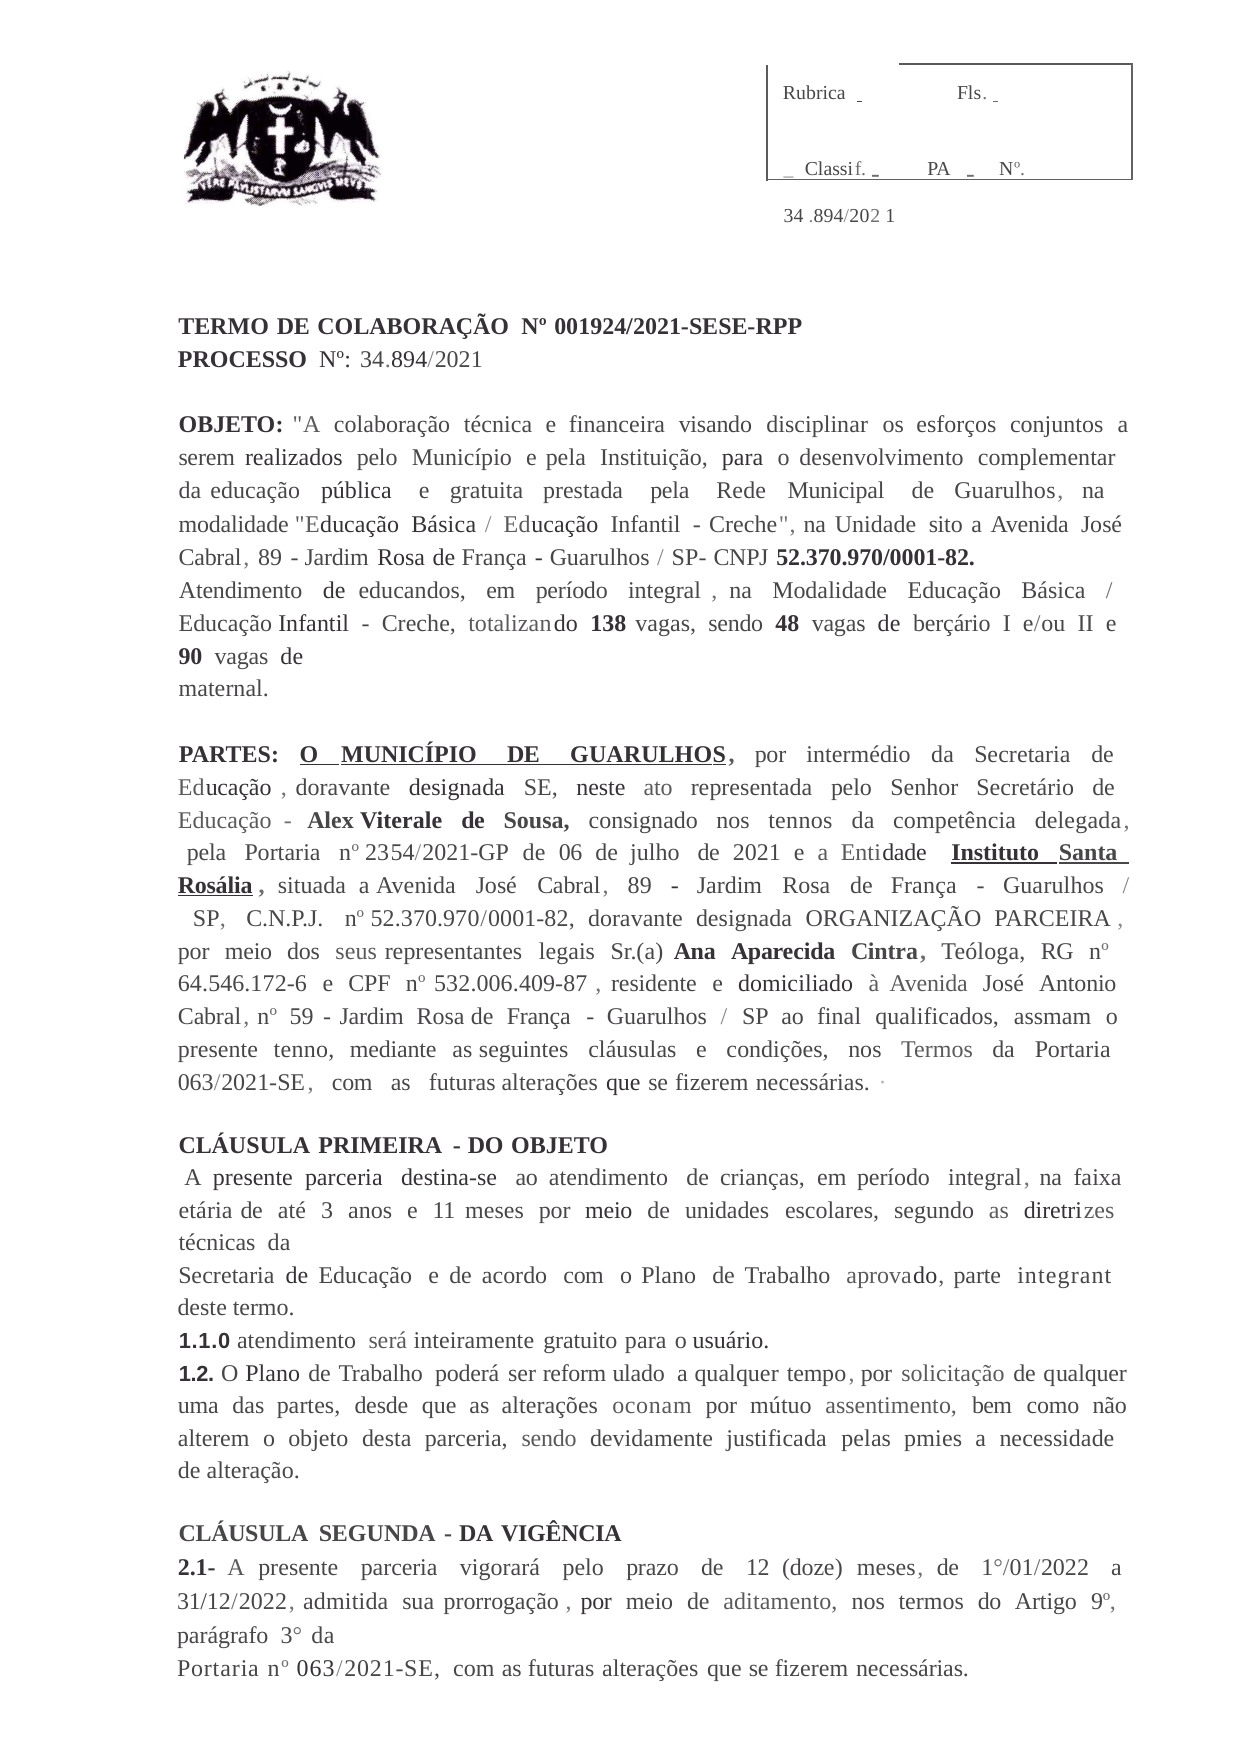

Rubrica 	 Fls. 	_ Classif. - PA - Nº. 34 .894/202 1
TERMO DE COLABORAÇÃO Nº 001924/2021-SESE-RPP PROCESSO Nº: 34.894/2021
OBJETO: "A colaboração técnica e financeira visando disciplinar os esforços conjuntos a serem realizados pelo Município e pela Instituição, para o desenvolvimento complementar da educação pública e gratuita prestada pela Rede Municipal de Guarulhos, na modalidade "Educação Básica / Educação Infantil - Creche", na Unidade sito a Avenida José Cabral, 89 - Jardim Rosa de França - Guarulhos / SP- CNPJ 52.370.970/0001-82.
Atendimento de educandos, em período integral , na Modalidade Educação Básica / Educação Infantil - Creche, totalizando 138 vagas, sendo 48 vagas de berçário I e/ou II e 90 vagas de
maternal.
PARTES: O MUNICÍPIO DE GUARULHOS, por intermédio da Secretaria de Educação , doravante designada SE, neste ato representada pelo Senhor Secretário de Educação - Alex Viterale de Sousa, consignado nos tennos da competência delegada, pela Portaria nº 2354/2021-GP de 06 de julho de 2021 e a Entidade Instituto Santa Rosália , situada a Avenida José Cabral, 89 - Jardim Rosa de França - Guarulhos / SP, C.N.P.J. nº 52.370.970/0001-82, doravante designada ORGANIZAÇÃO PARCEIRA , por meio dos seus representantes legais Sr.(a) Ana Aparecida Cintra, Teóloga, RG nº 64.546.172-6 e CPF nº 532.006.409-87 , residente e domiciliado à Avenida José Antonio Cabral, nº 59 - Jardim Rosa de França - Guarulhos / SP ao final qualificados, assmam o presente tenno, mediante as seguintes cláusulas e condições, nos Termos da Portaria 063/2021-SE, com as futuras alterações que se fizerem necessárias. ·
CLÁUSULA PRIMEIRA - DO OBJETO
A presente parceria destina-se ao atendimento de crianças, em período integral, na faixa etária de até 3 anos e 11 meses por meio de unidades escolares, segundo as diretrizes técnicas da
Secretaria de Educação e de acordo com o Plano de Trabalho aprovado, parte integrant deste termo.
1.1.0 atendimento será inteiramente gratuito para o usuário.
1.2. O Plano de Trabalho poderá ser reform ulado a qualquer tempo, por solicitação de qualquer uma das partes, desde que as alterações oconam por mútuo assentimento, bem como não alterem o objeto desta parceria, sendo devidamente justificada pelas pmies a necessidade de alteração.
CLÁUSULA SEGUNDA - DA VIGÊNCIA
2.1- A presente parceria vigorará pelo prazo de 12 (doze) meses, de 1°/01/2022 a 31/12/2022, admitida sua prorrogação , por meio de aditamento, nos termos do Artigo 9º, parágrafo 3° da
Portaria nº 063/2021-SE, com as futuras alterações que se fizerem necessárias.